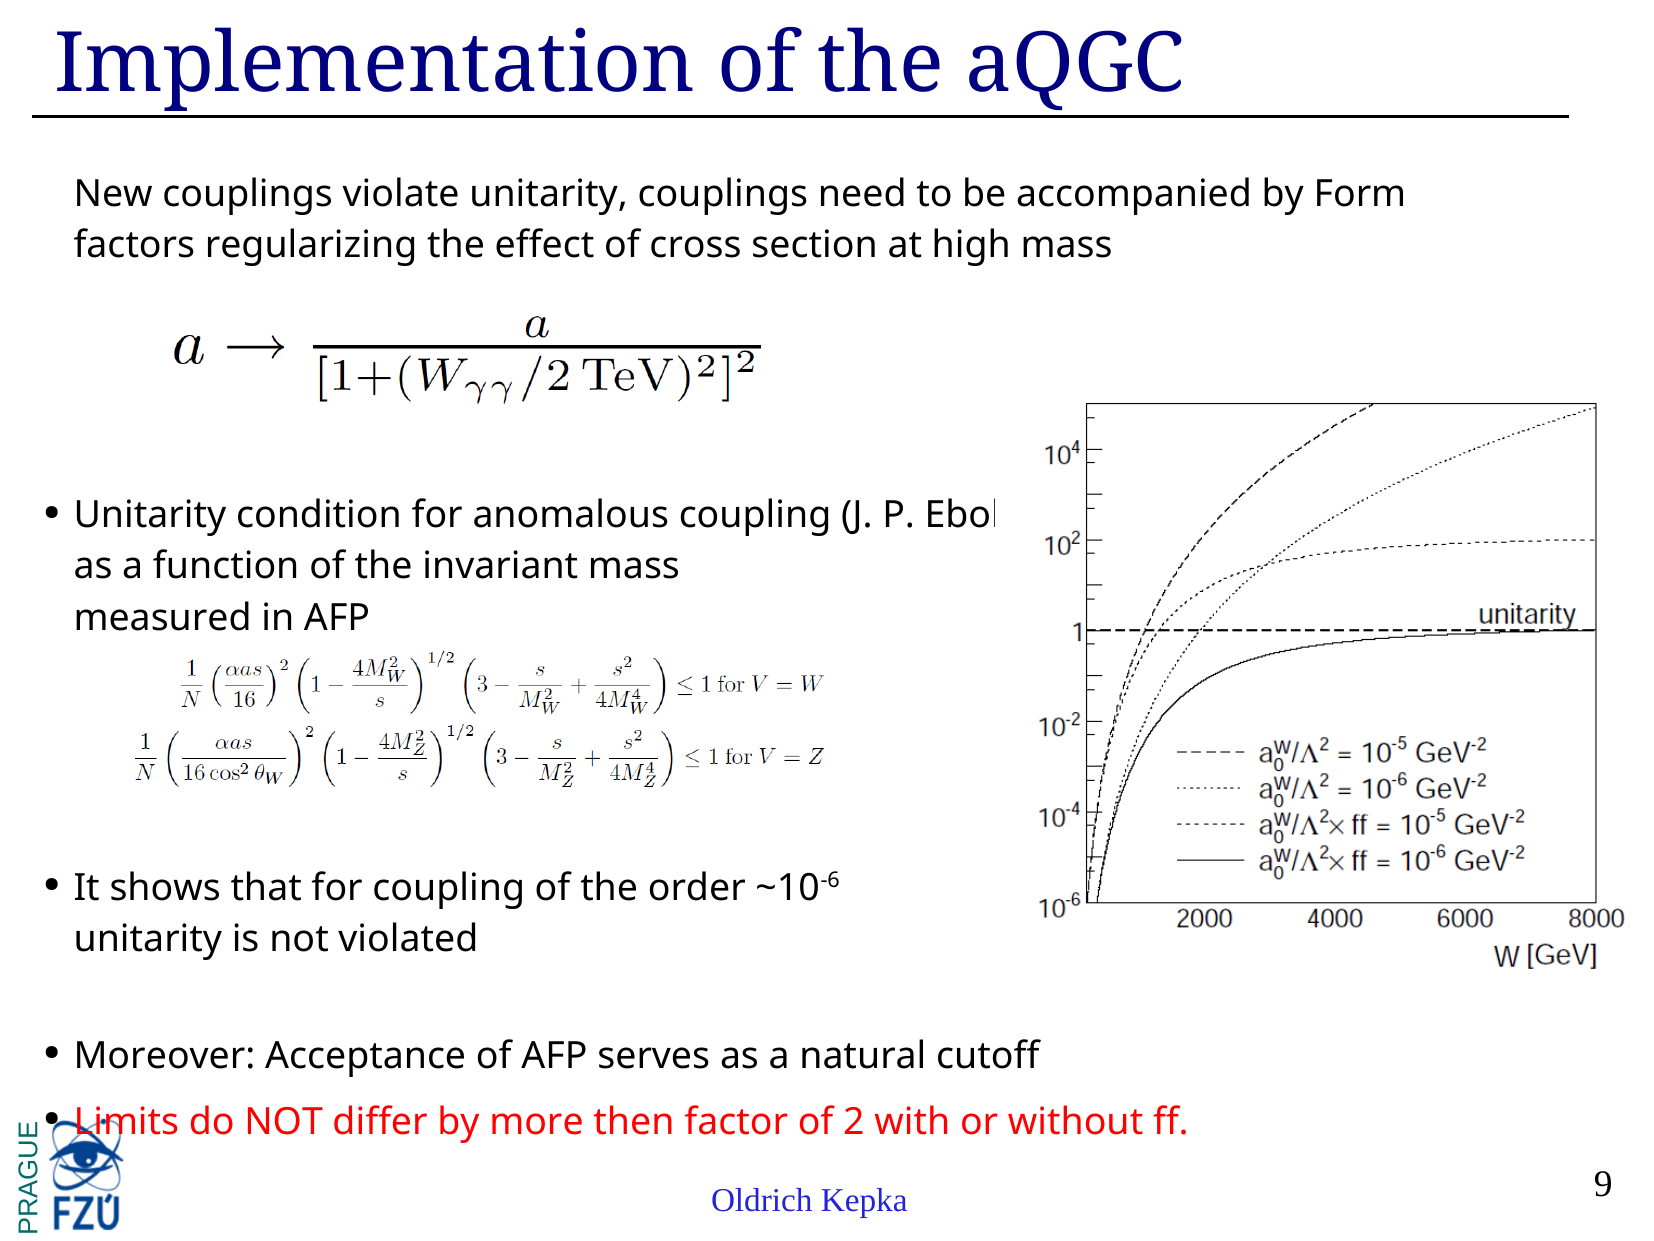

# Implementation of the aQGC
New couplings violate unitarity, couplings need to be accompanied by Form factors regularizing the effect of cross section at high mass
Unitarity condition for anomalous coupling (J. P. Eboli)
as a function of the invariant mass
measured in AFP
It shows that for coupling of the order ~10-6
unitarity is not violated
Moreover: Acceptance of AFP serves as a natural cutoff
Limits do NOT differ by more then factor of 2 with or without ff.
9